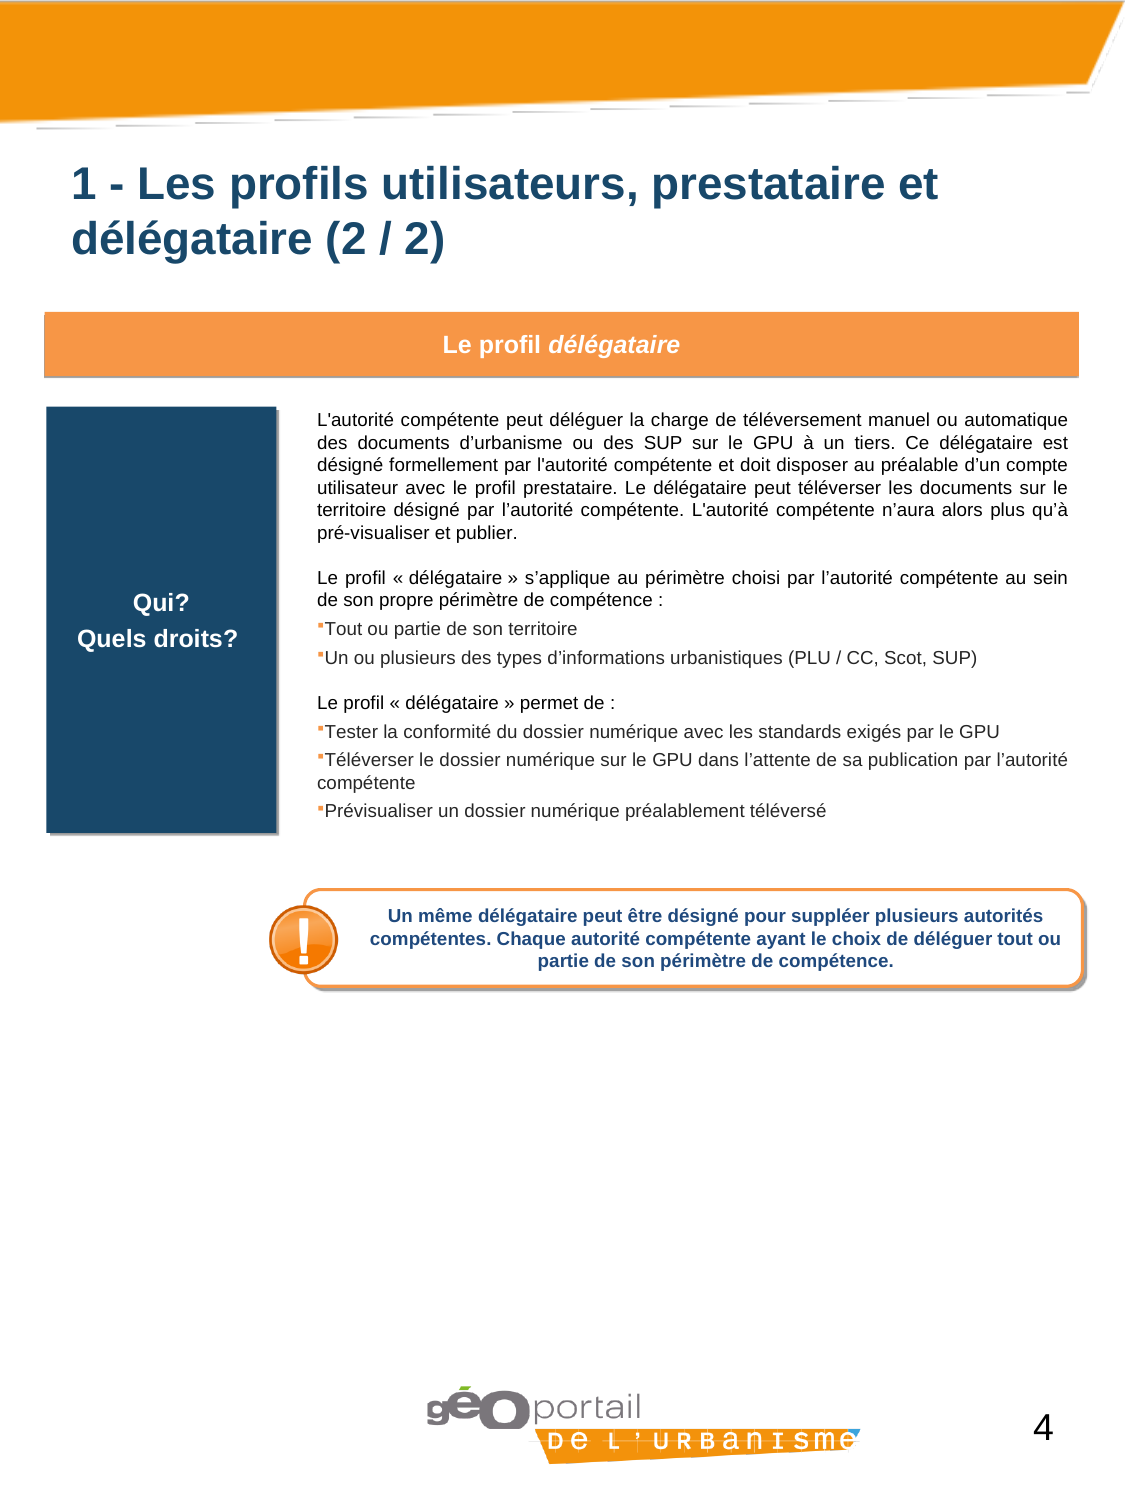

# 1 - Les profils utilisateurs, prestataire et délégataire (2 / 2)
Le profil délégataire
L'autorité compétente peut déléguer la charge de téléversement manuel ou automatique des documents d’urbanisme ou des SUP sur le GPU à un tiers. Ce délégataire est désigné formellement par l'autorité compétente et doit disposer au préalable d’un compte utilisateur avec le profil prestataire. Le délégataire peut téléverser les documents sur le territoire désigné par l’autorité compétente. L'autorité compétente n’aura alors plus qu’à pré-visualiser et publier.
Le profil « délégataire » s’applique au périmètre choisi par l’autorité compétente au sein de son propre périmètre de compétence :
Tout ou partie de son territoire
Un ou plusieurs des types d’informations urbanistiques (PLU / CC, Scot, SUP)
Le profil « délégataire » permet de :
Tester la conformité du dossier numérique avec les standards exigés par le GPU
Téléverser le dossier numérique sur le GPU dans l’attente de sa publication par l’autorité compétente
Prévisualiser un dossier numérique préalablement téléversé
Qui?
Quels droits?
Un même délégataire peut être désigné pour suppléer plusieurs autorités compétentes. Chaque autorité compétente ayant le choix de déléguer tout ou partie de son périmètre de compétence.